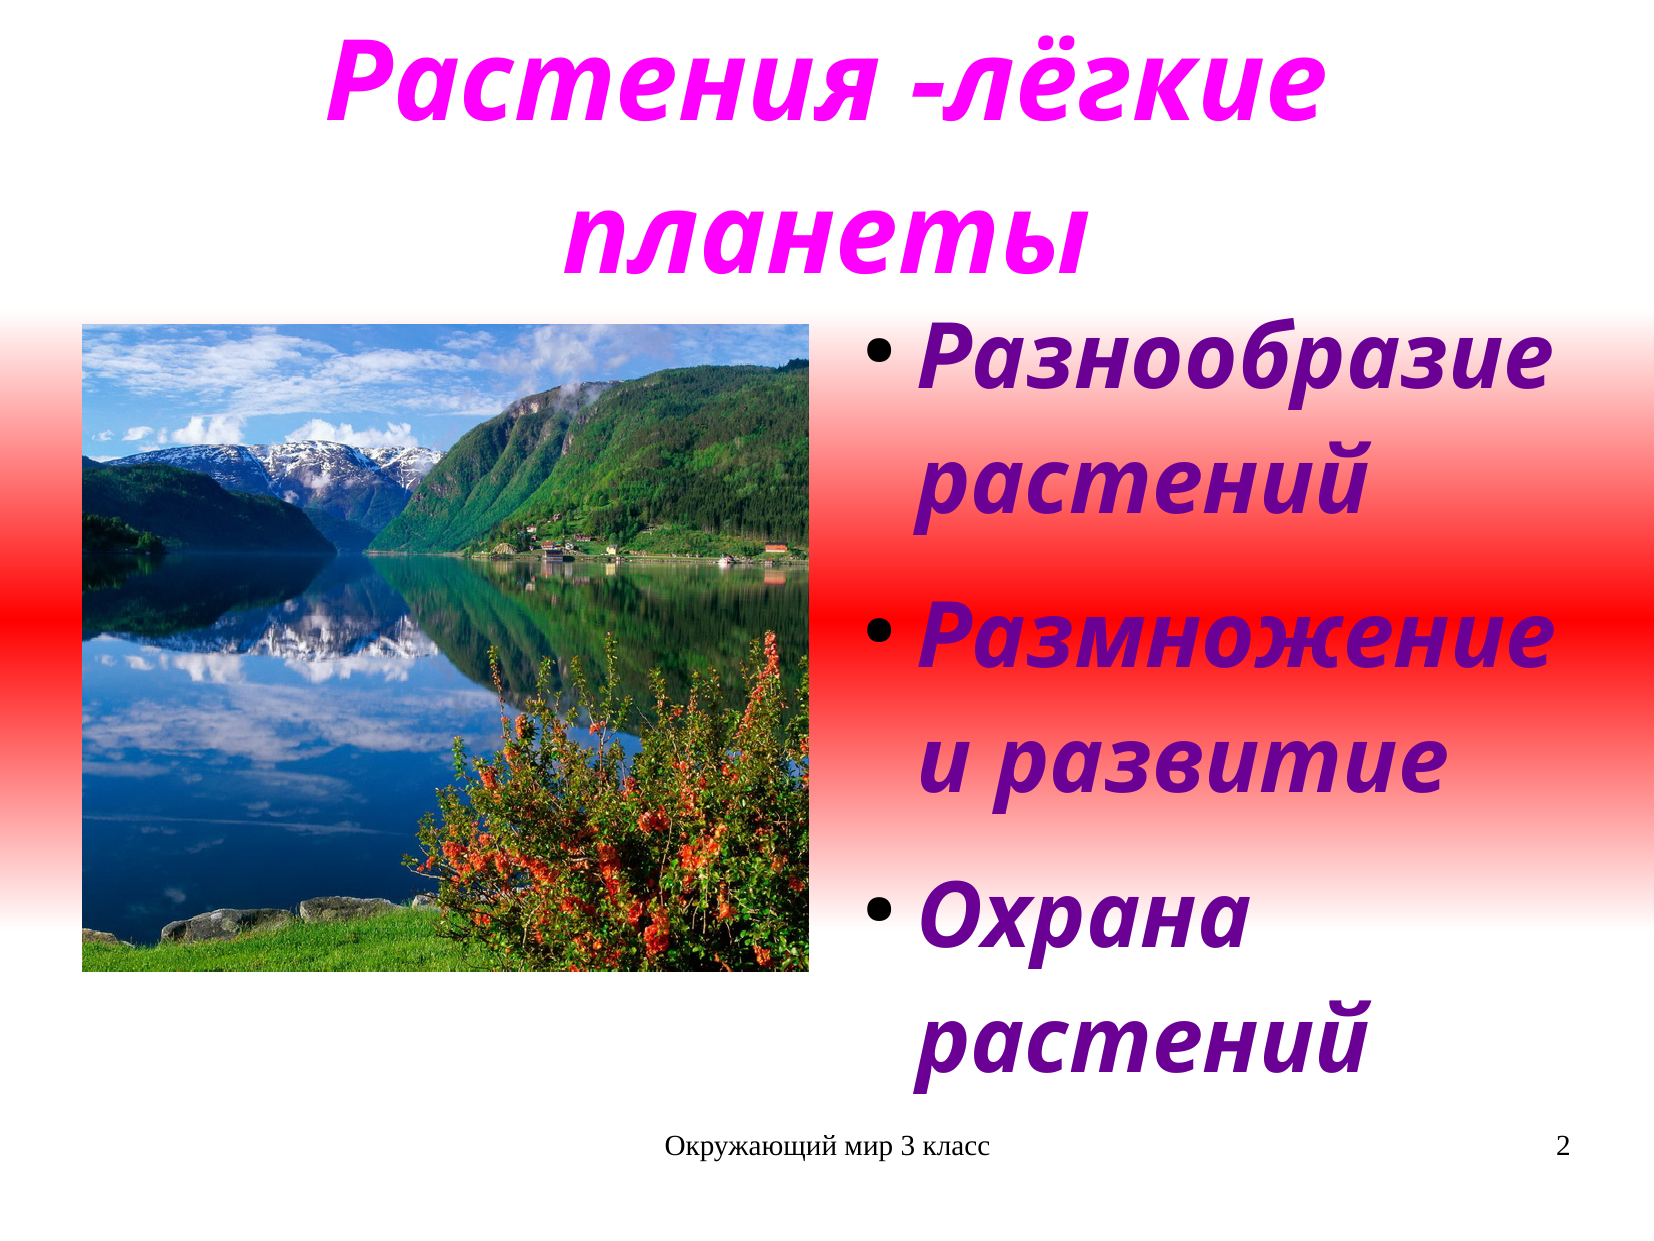

# Растения -лёгкие планеты
Разнообразие растений
Размножение и развитие
Охрана растений
Окружающий мир 3 класс
2